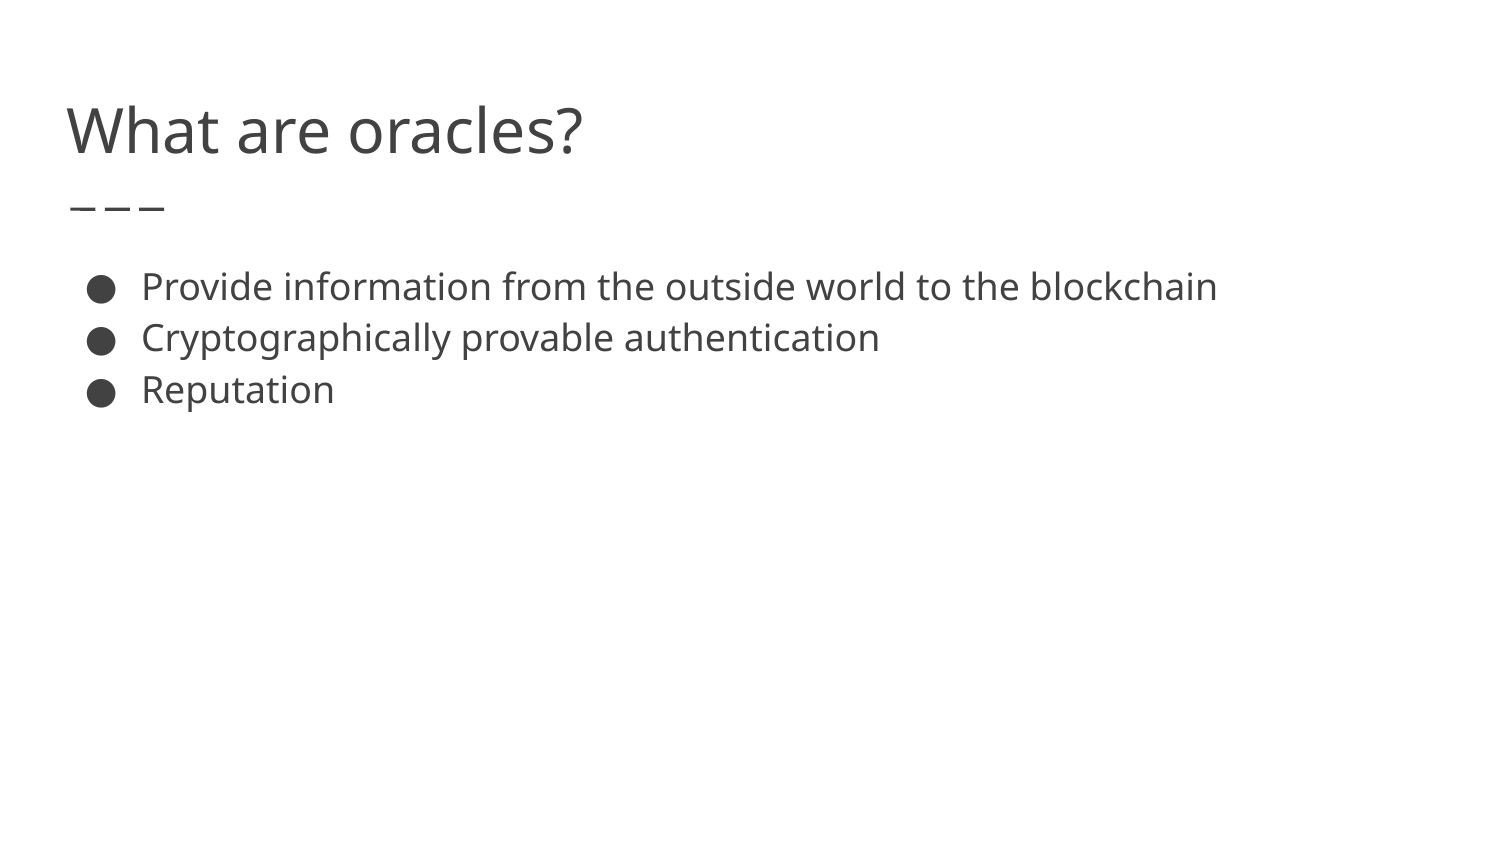

# What are oracles?
Provide information from the outside world to the blockchain
Cryptographically provable authentication
Reputation